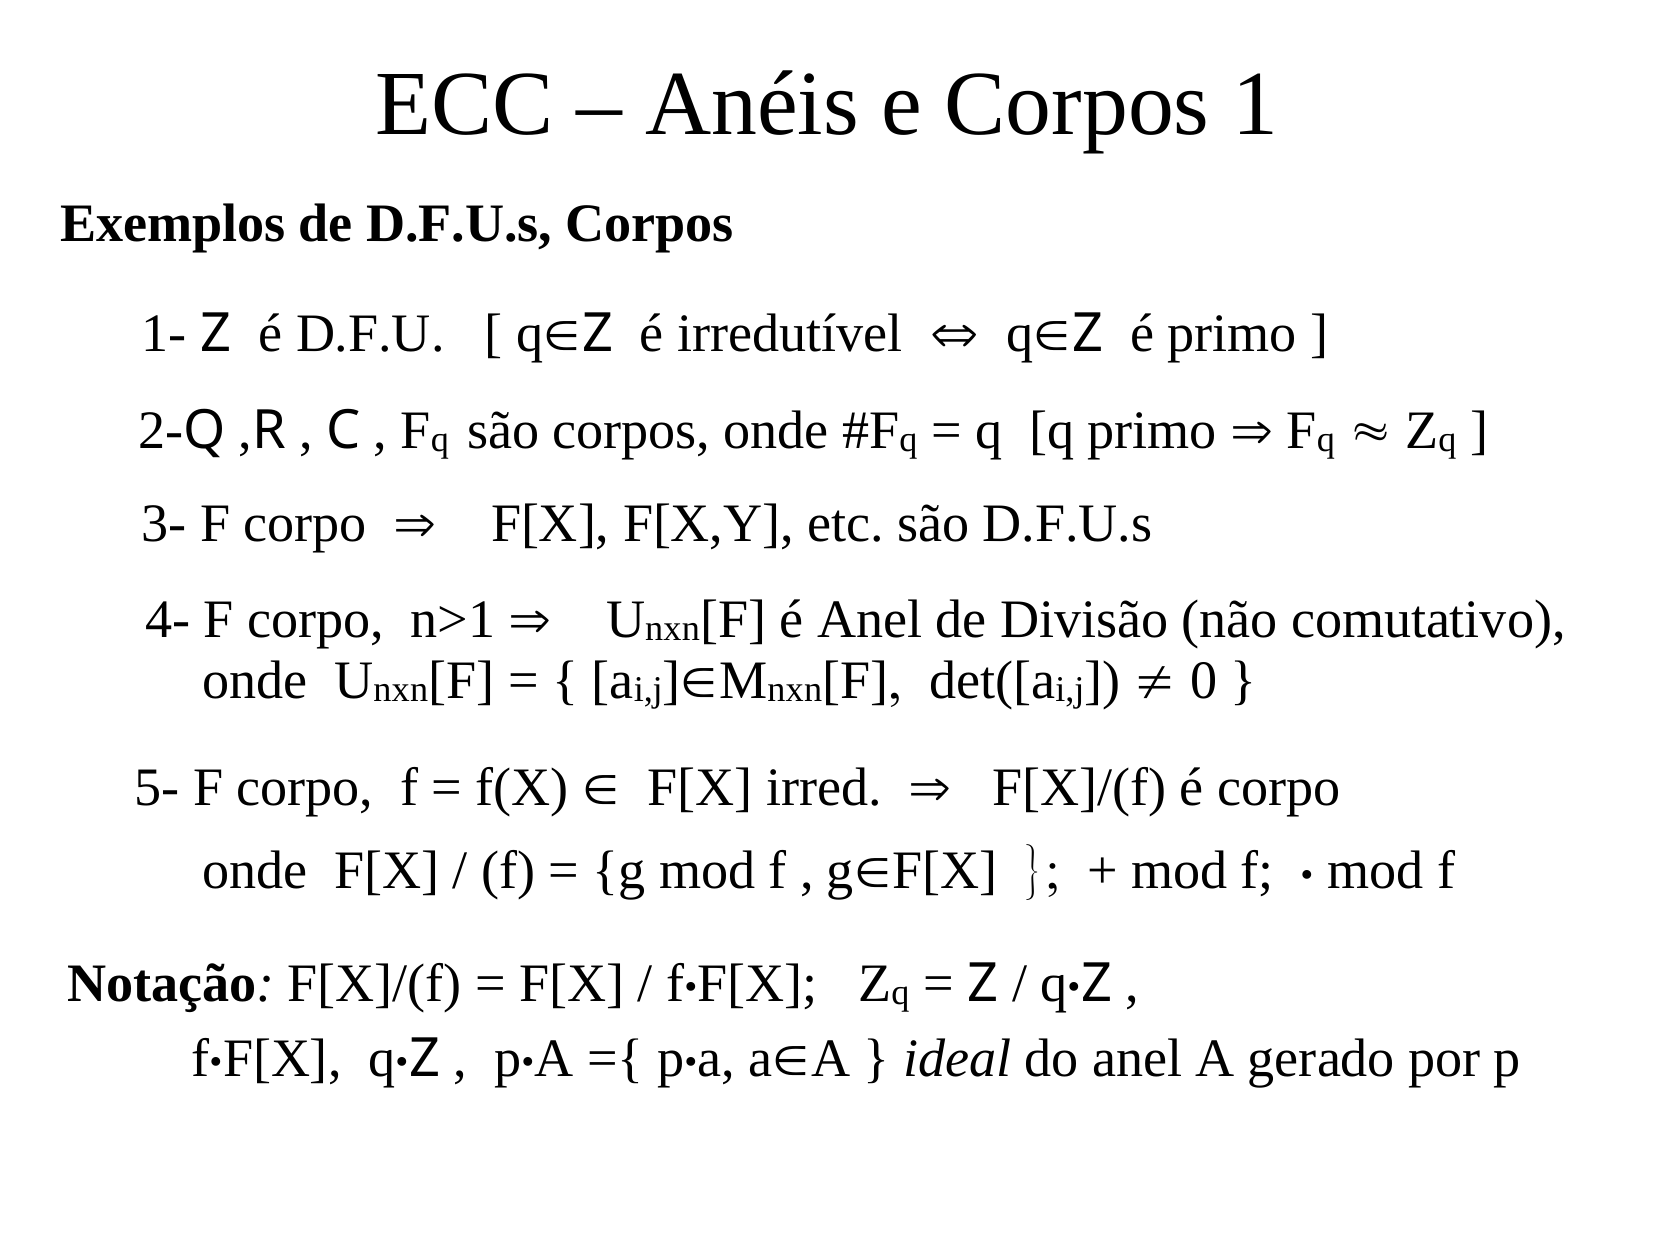

# ECC – Anéis e Corpos 1
Exemplos de D.F.U.s, Corpos
1- Z é D.F.U. [ qÎZ é irredutível qÎZ é primo ]
2-Q ,R , C , Fq são corpos, onde #Fq = q [q primo  Fq  Zq ]
3- F corpo F[X], F[X,Y], etc. são D.F.U.s
4- F corpo, n>1 Unxn[F] é Anel de Divisão (não comutativo),
onde Unxn[F] = { [ai,j]ÎMnxn[F], det([ai,j])  0 }
5- F corpo, f = f(X) ÎF[X] irred.  F[X]/(f) é corpo
onde F[X] / (f) = {g mod f , gÎF[X] }; + mod f; . mod f
Notação: F[X]/(f) = F[X] / f.F[X]; Zq = Z / q.Z ,
f.F[X], q.Z , p.A ={ p.a, aÎA } ideal do anel A gerado por p